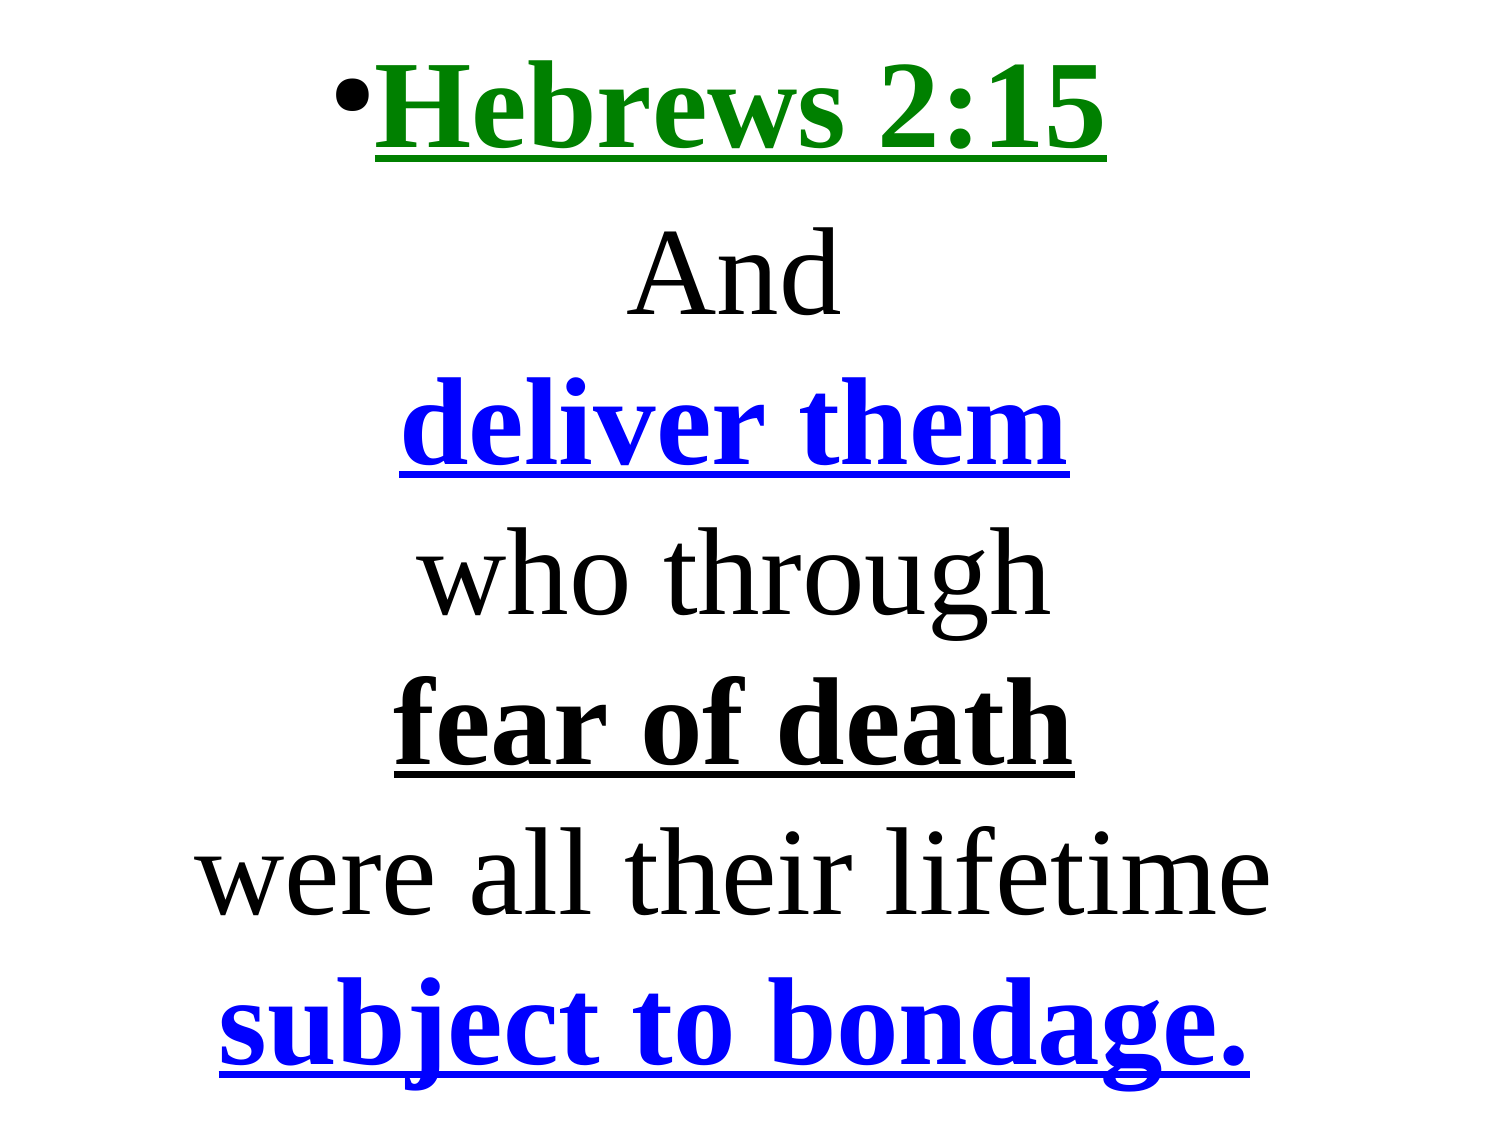

# Hebrews 2:15
And
deliver them
who through
fear of death
were all their lifetime
subject to bondage.